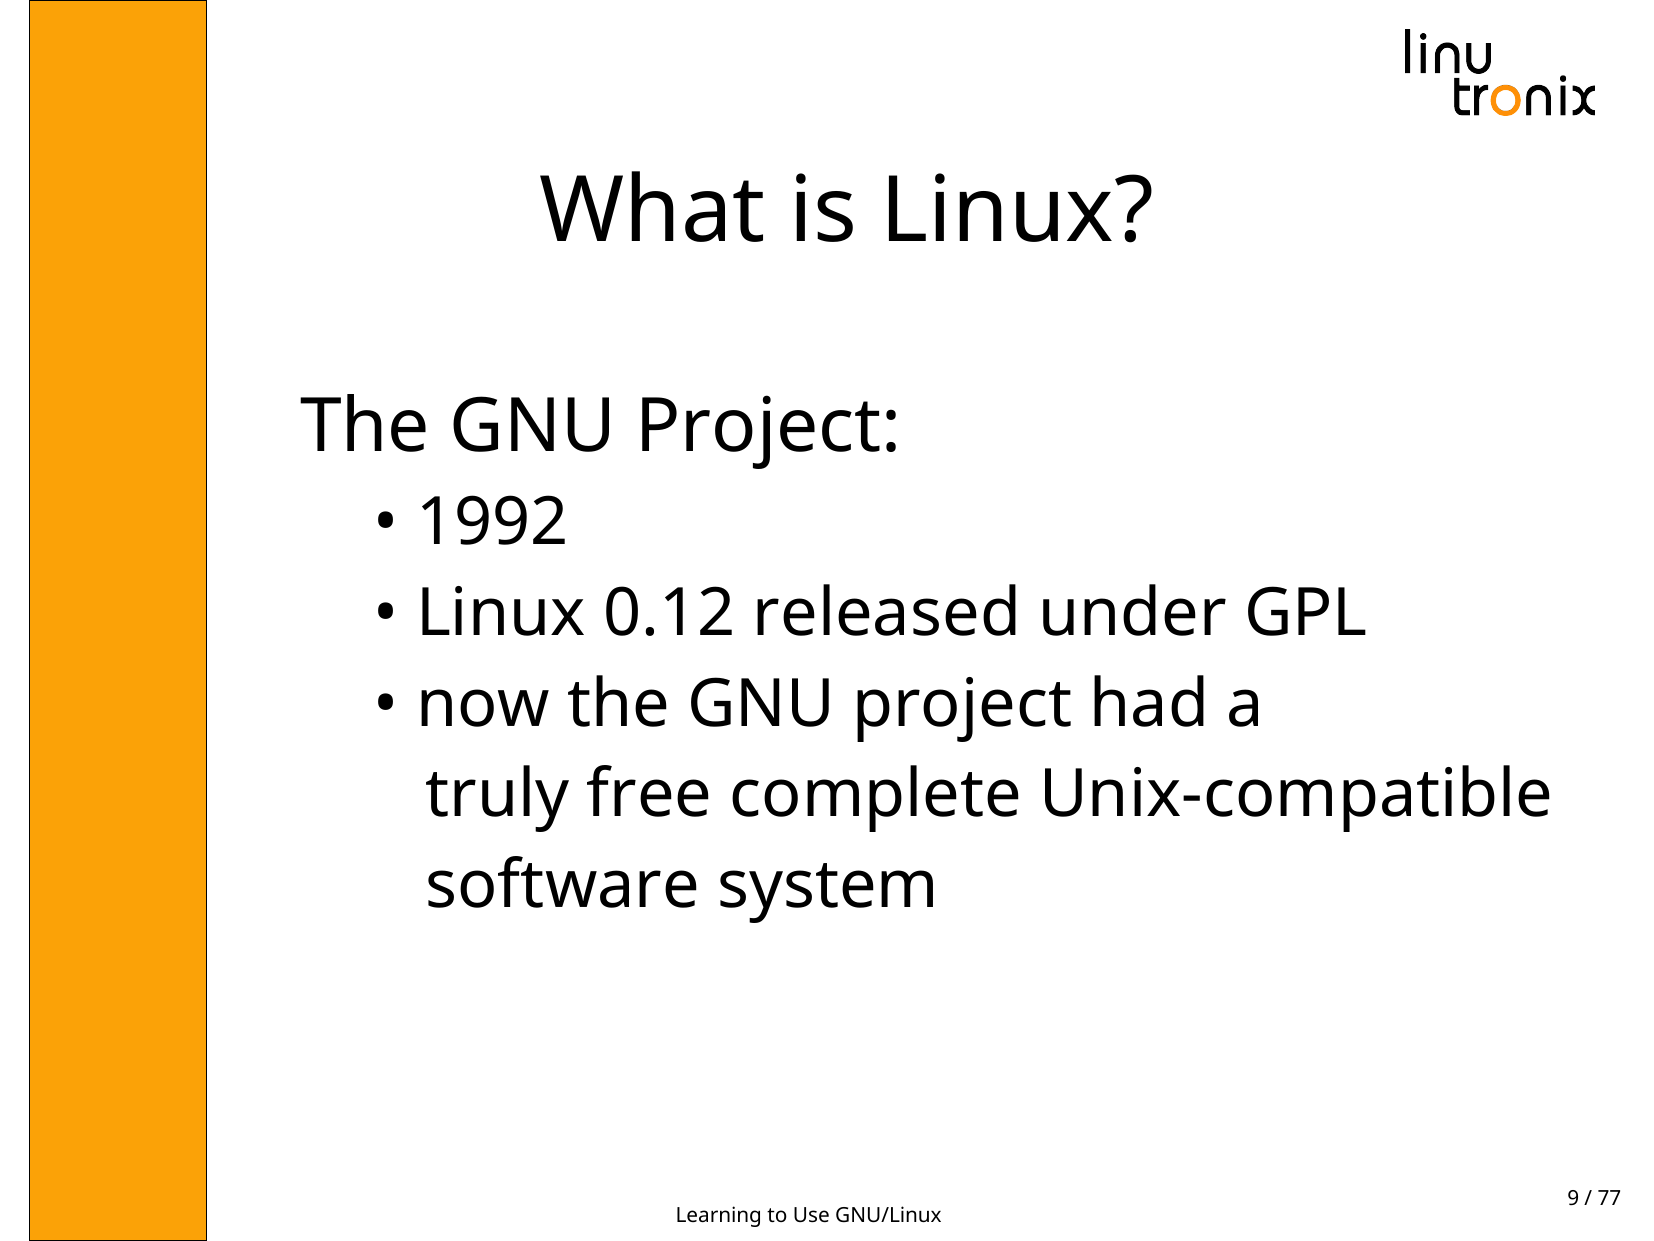

What is Linux?
The GNU Project:
	• 1992
	• Linux 0.12 released under GPL
	• now the GNU project had a
	 truly free complete Unix-compatible
	 software system
9
Firmenvorstellung Linutronix V3.3